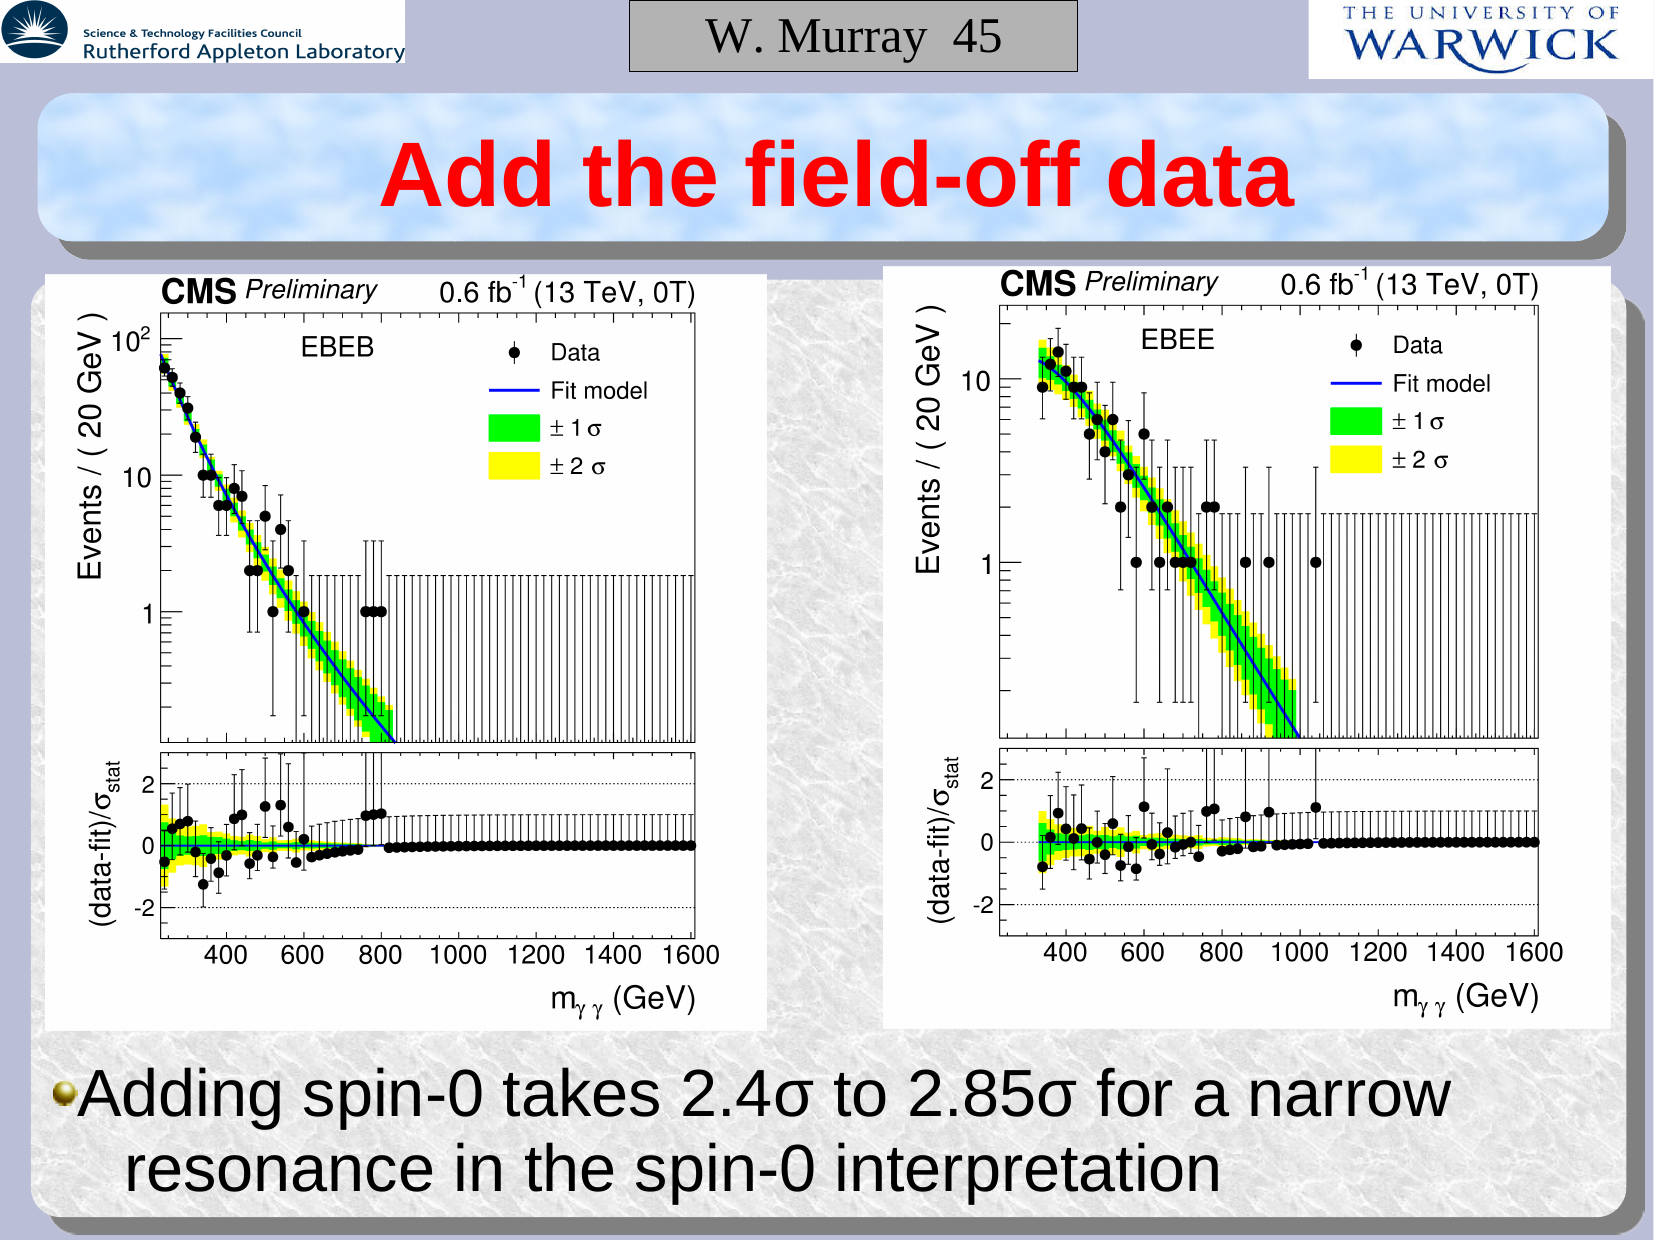

# Add the field-off data
Adding spin-0 takes 2.4σ to 2.85σ for a narrow resonance in the spin-0 interpretation